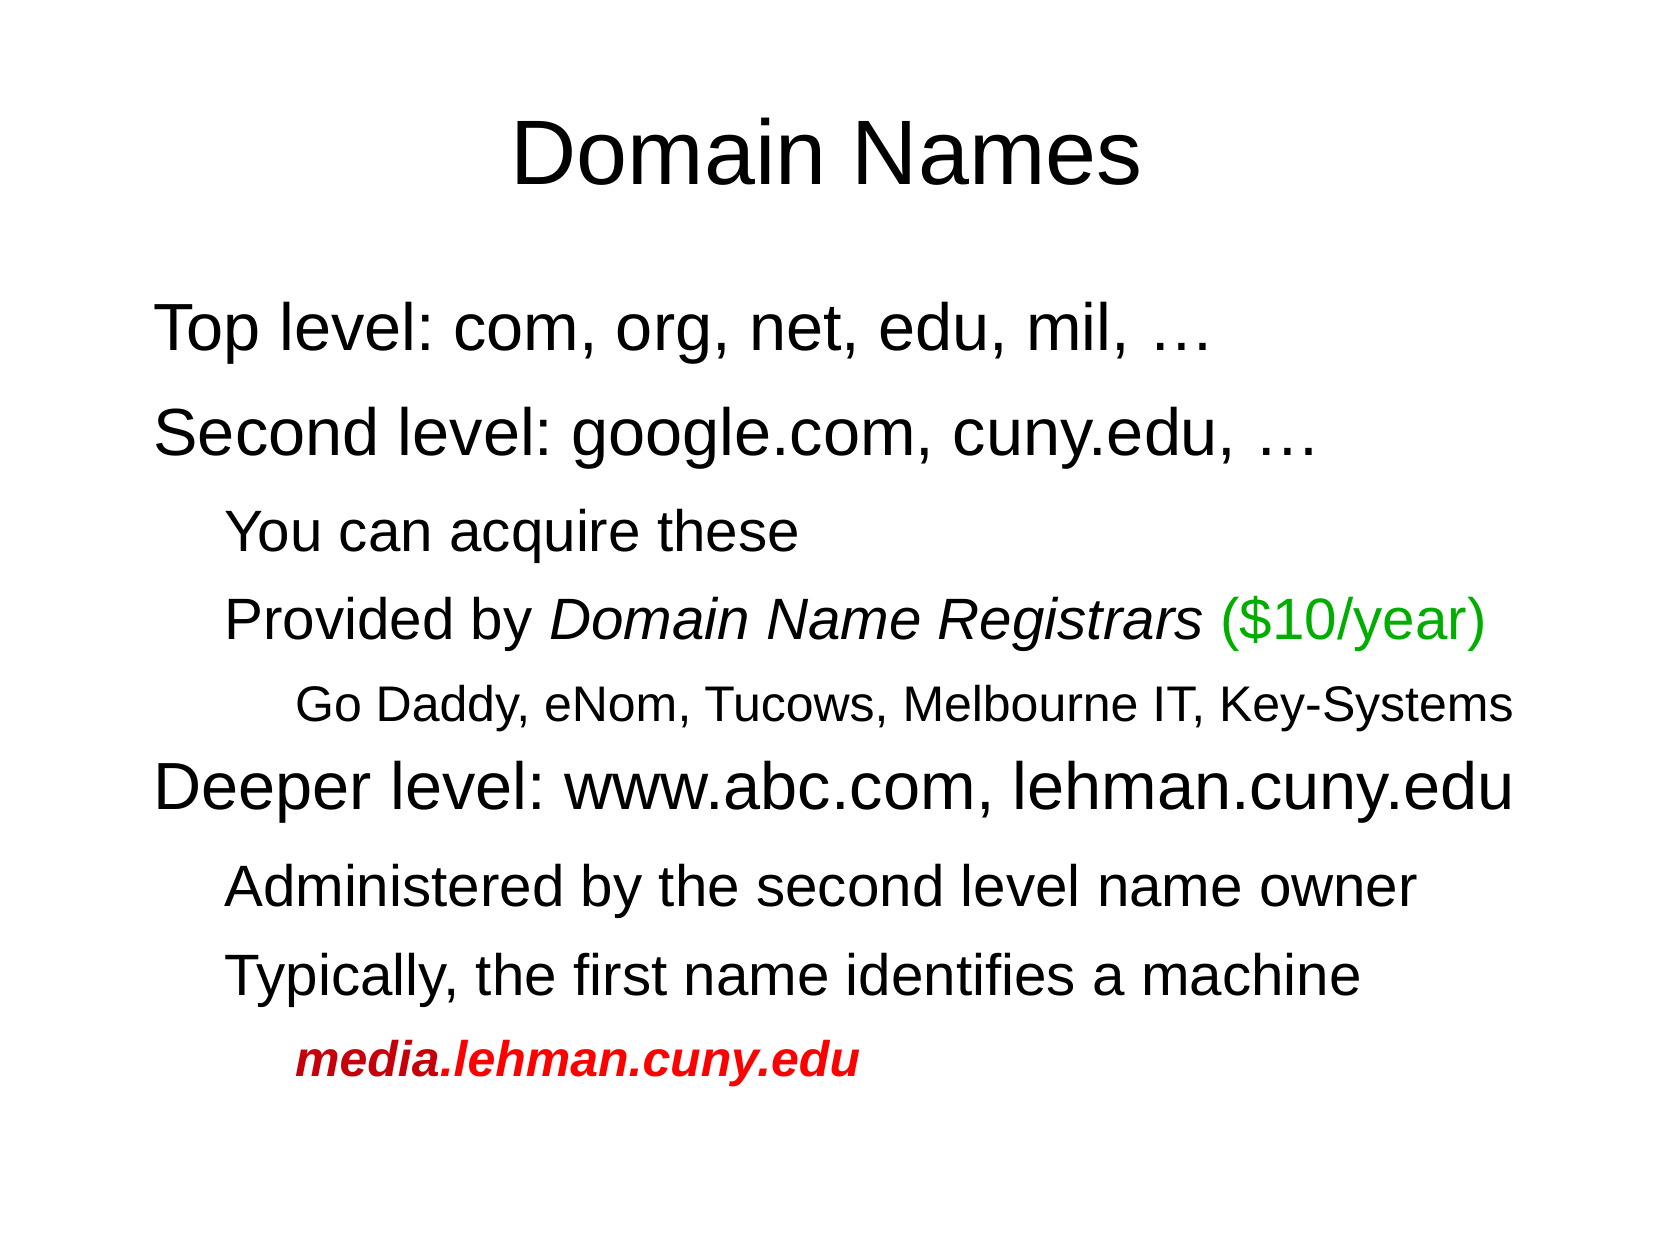

# Domain Names
Top level: com, org, net, edu, mil, …
Second level: google.com, cuny.edu, …
You can acquire these
Provided by Domain Name Registrars ($10/year)
Go Daddy, eNom, Tucows, Melbourne IT, Key-Systems
Deeper level: www.abc.com, lehman.cuny.edu
Administered by the second level name owner
Typically, the first name identifies a machine
media.lehman.cuny.edu